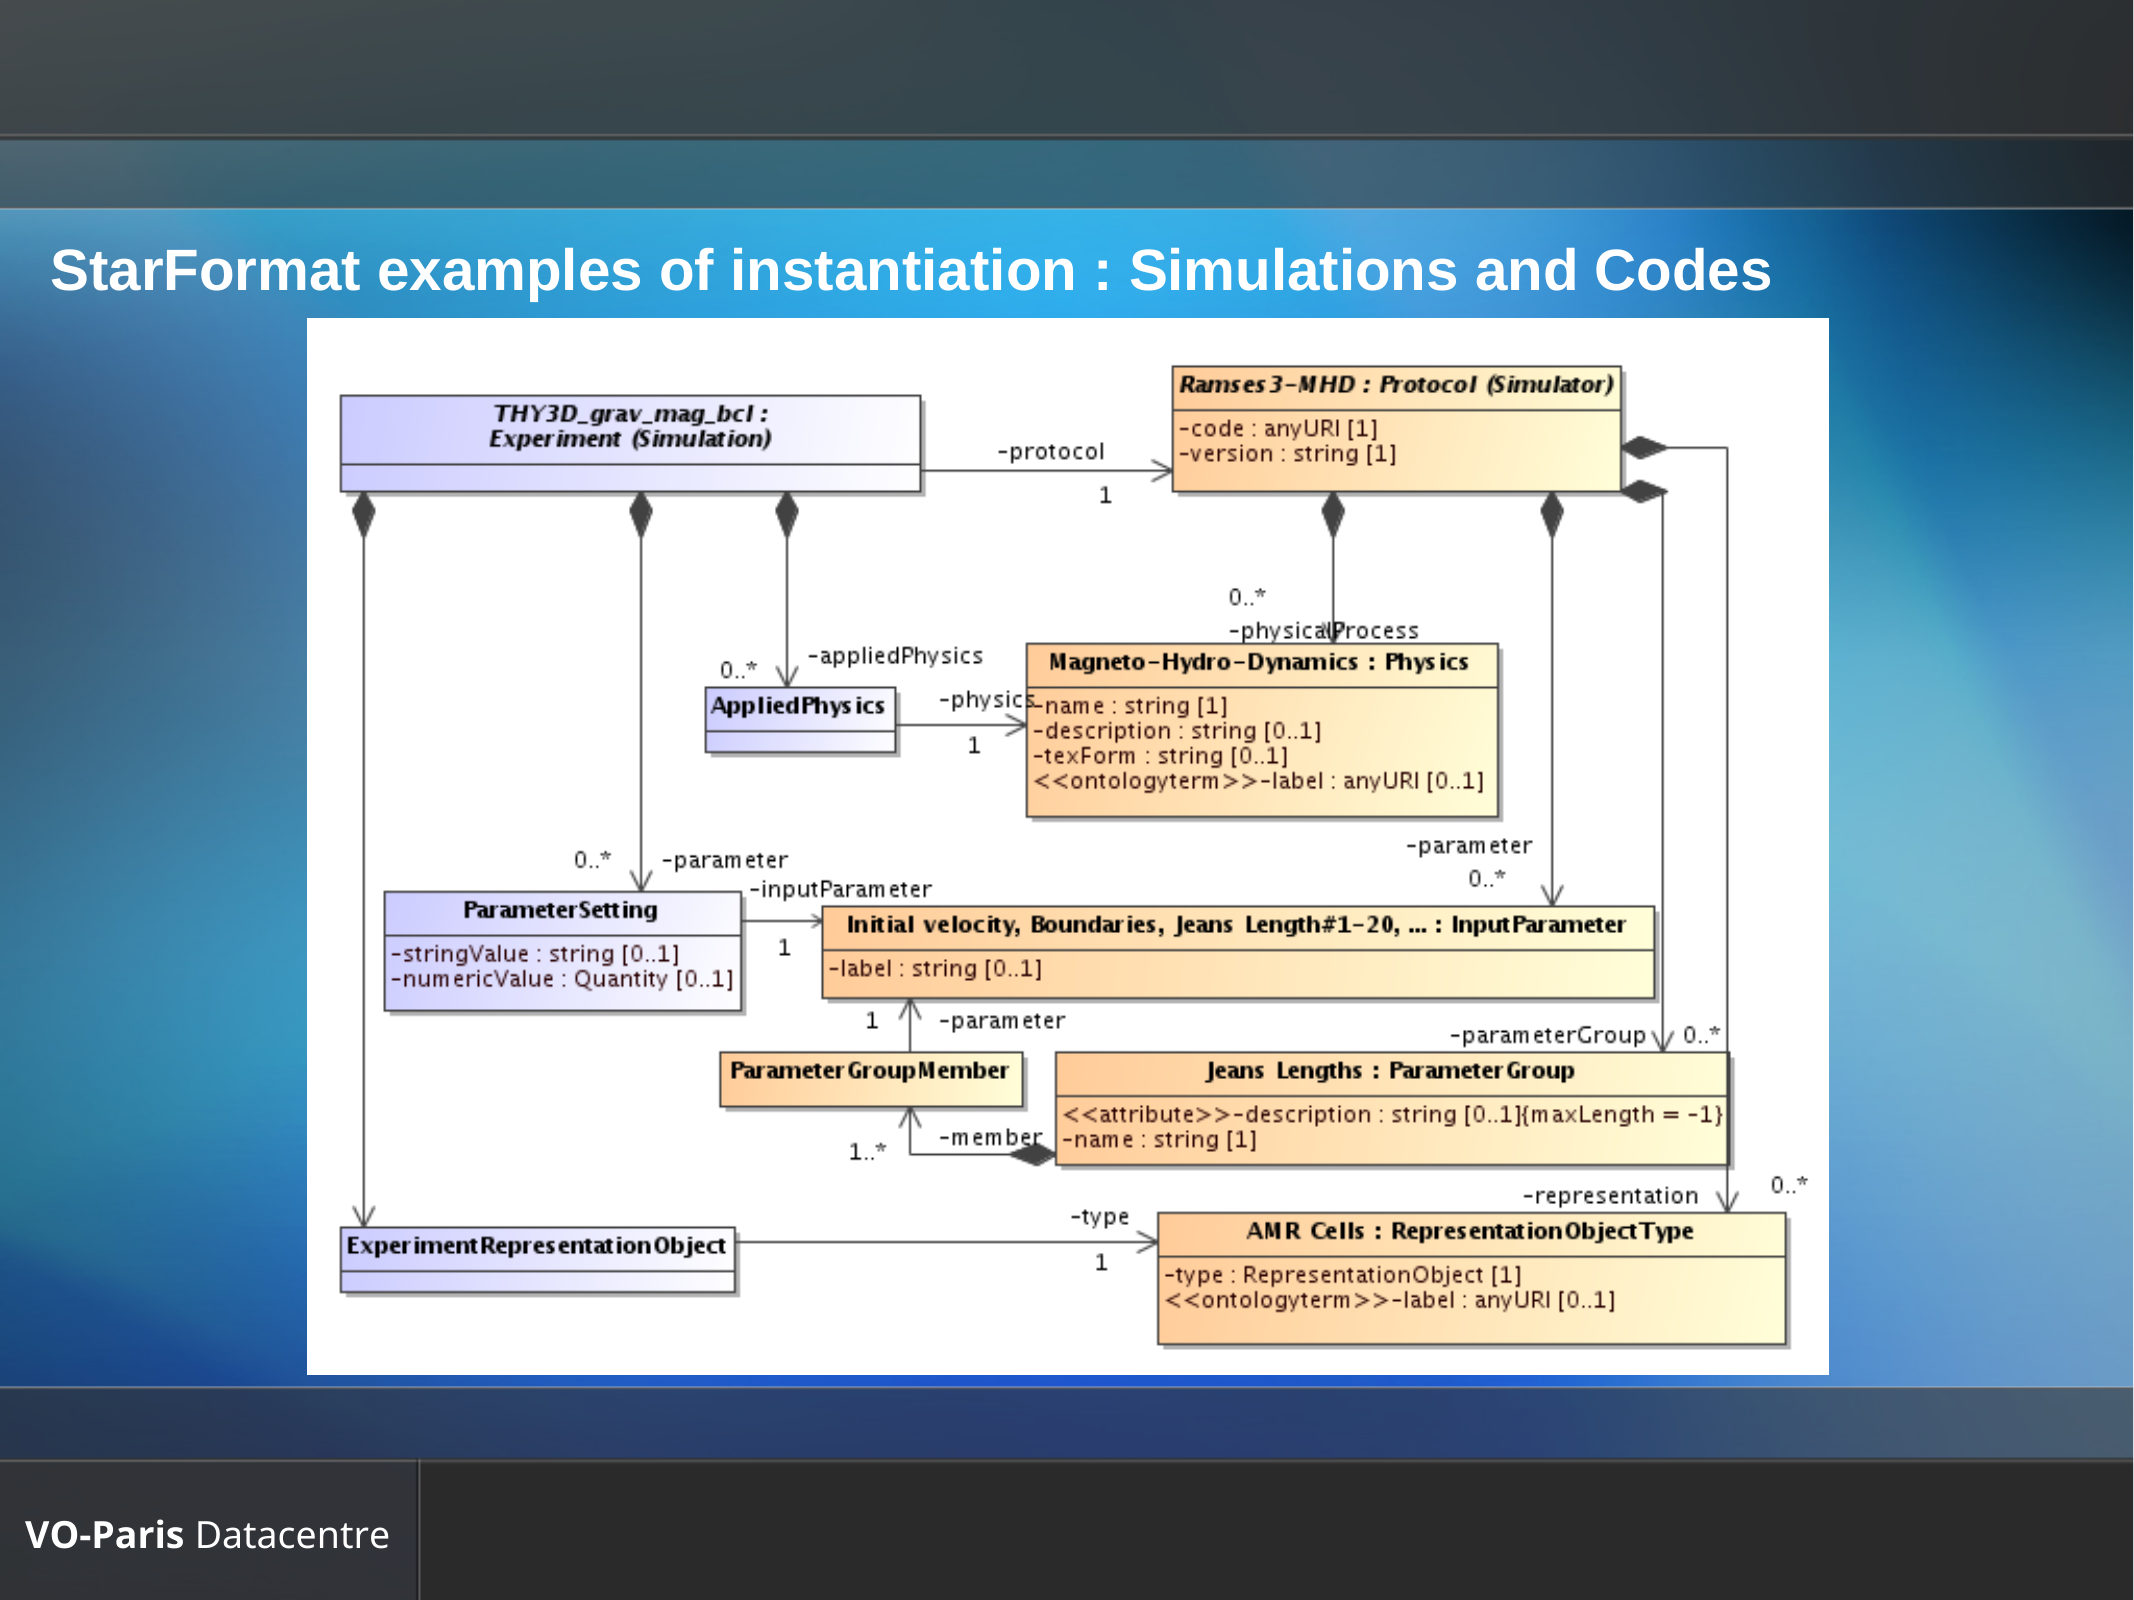

StarFormat examples of instantiation : Simulations and Codes
VO-Paris Datacentre